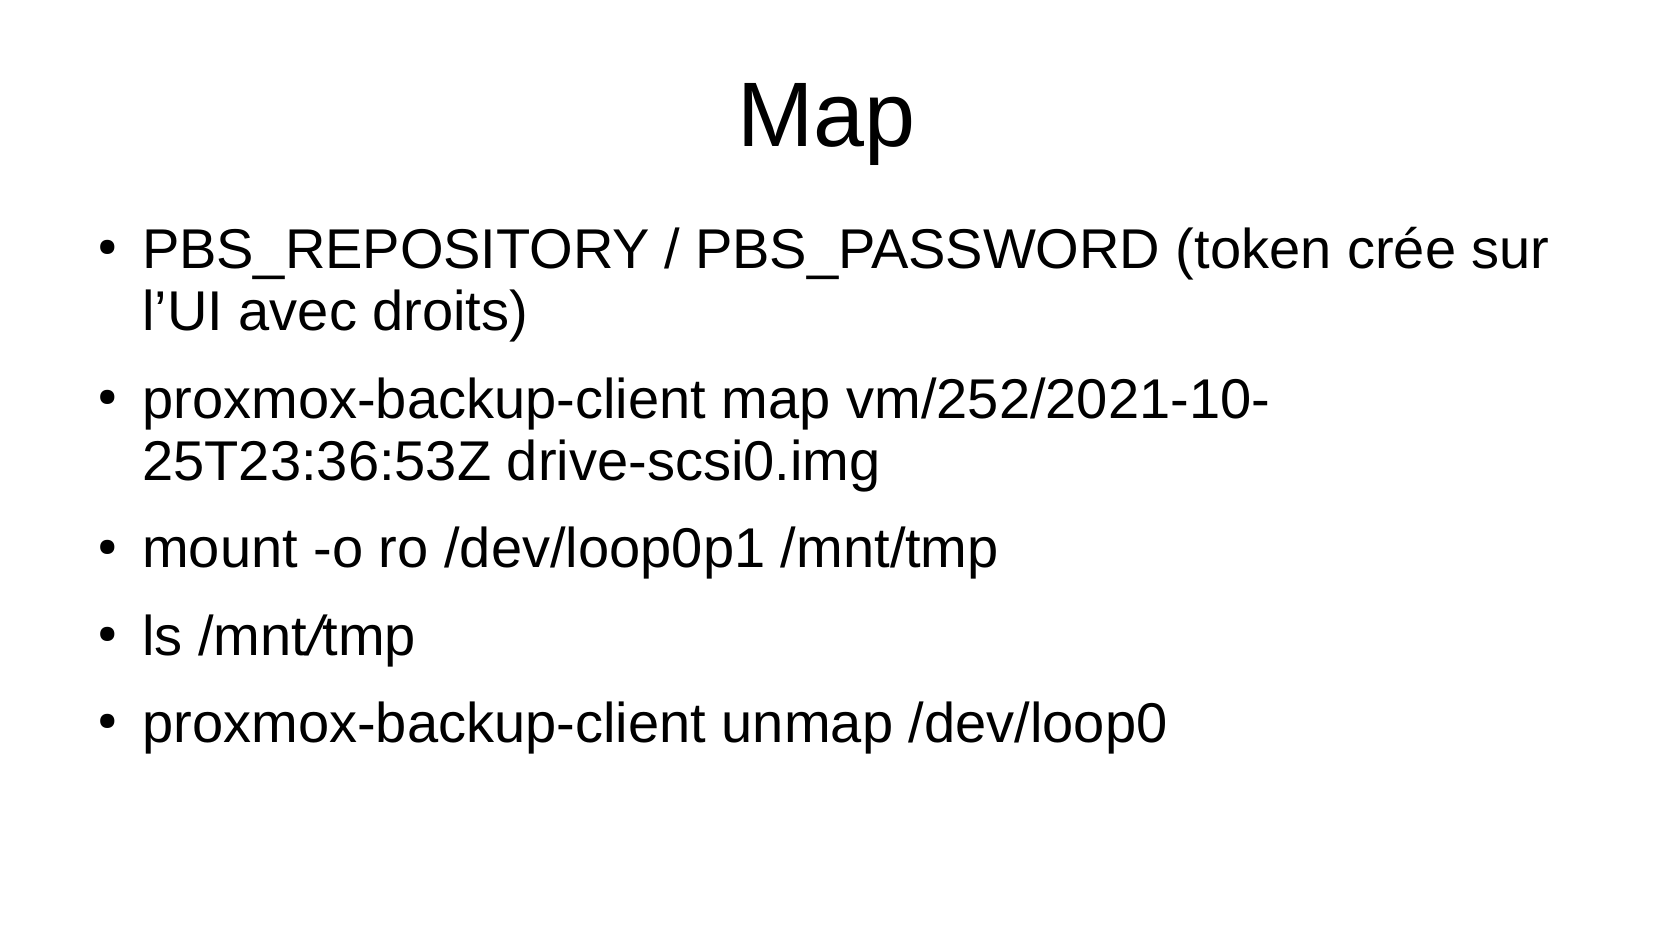

# Map
PBS_REPOSITORY / PBS_PASSWORD (token crée sur l’UI avec droits)
proxmox-backup-client map vm/252/2021-10-25T23:36:53Z drive-scsi0.img
mount -o ro /dev/loop0p1 /mnt/tmp
ls /mnt/tmp
proxmox-backup-client unmap /dev/loop0